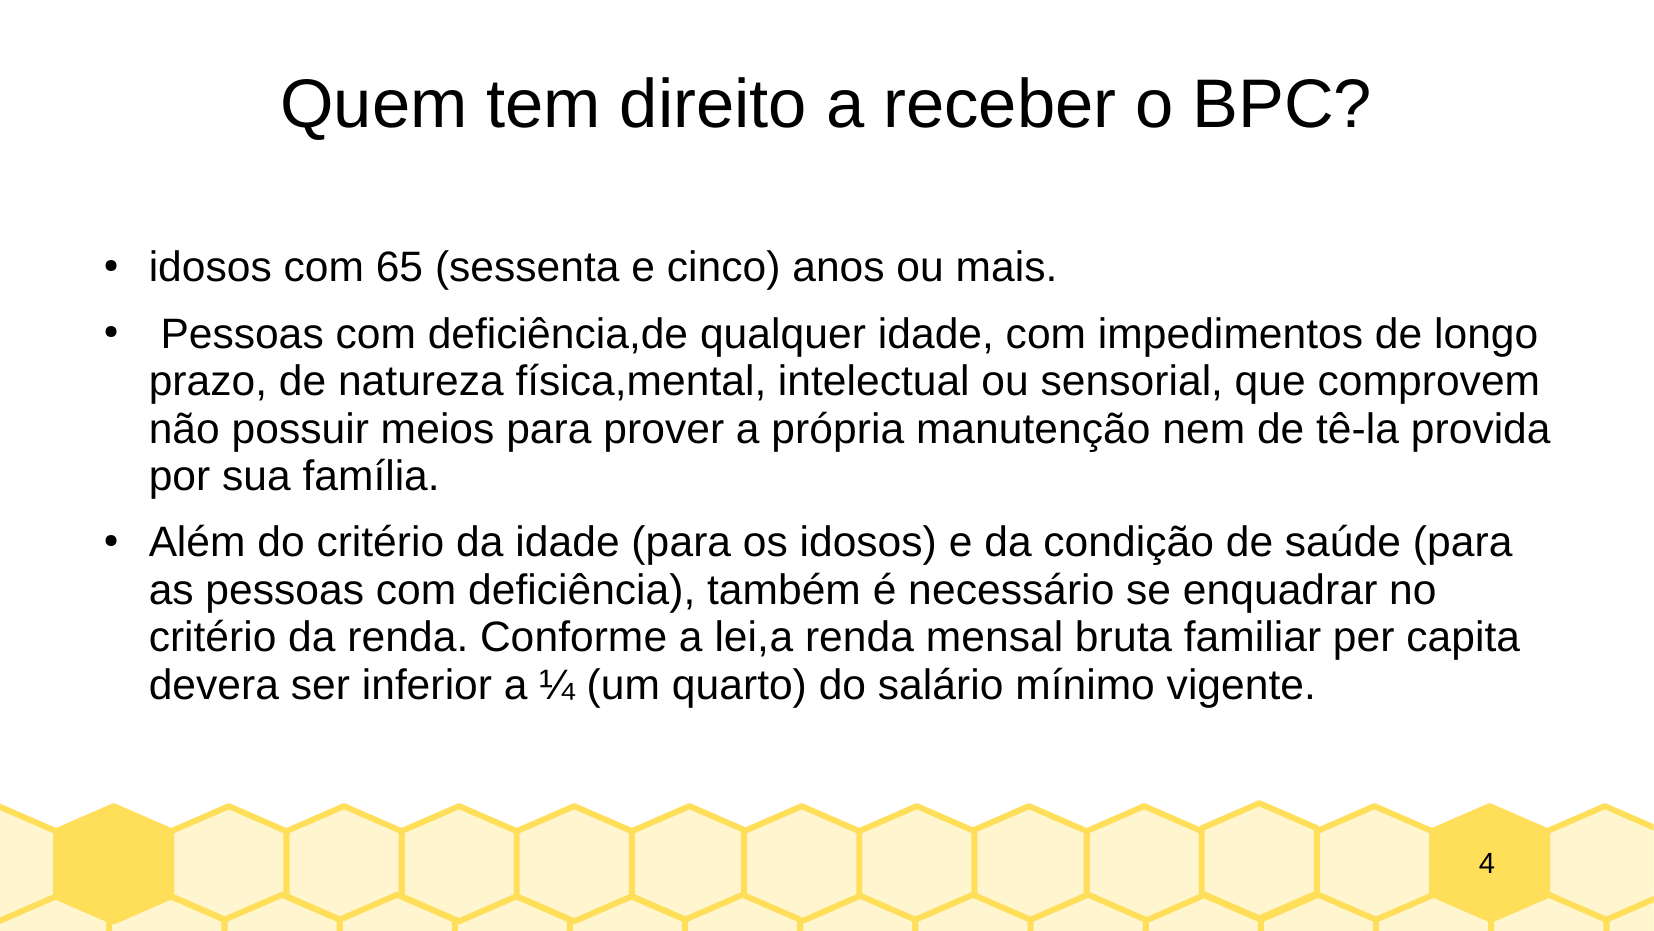

# Quem tem direito a receber o BPC?
idosos com 65 (sessenta e cinco) anos ou mais.
 Pessoas com deficiência,de qualquer idade, com impedimentos de longo prazo, de natureza física,mental, intelectual ou sensorial, que comprovem não possuir meios para prover a própria manutenção nem de tê-la provida por sua família.
Além do critério da idade (para os idosos) e da condição de saúde (para as pessoas com deficiência), também é necessário se enquadrar no critério da renda. Conforme a lei,a renda mensal bruta familiar per capita devera ser inferior a ¼ (um quarto) do salário mínimo vigente.